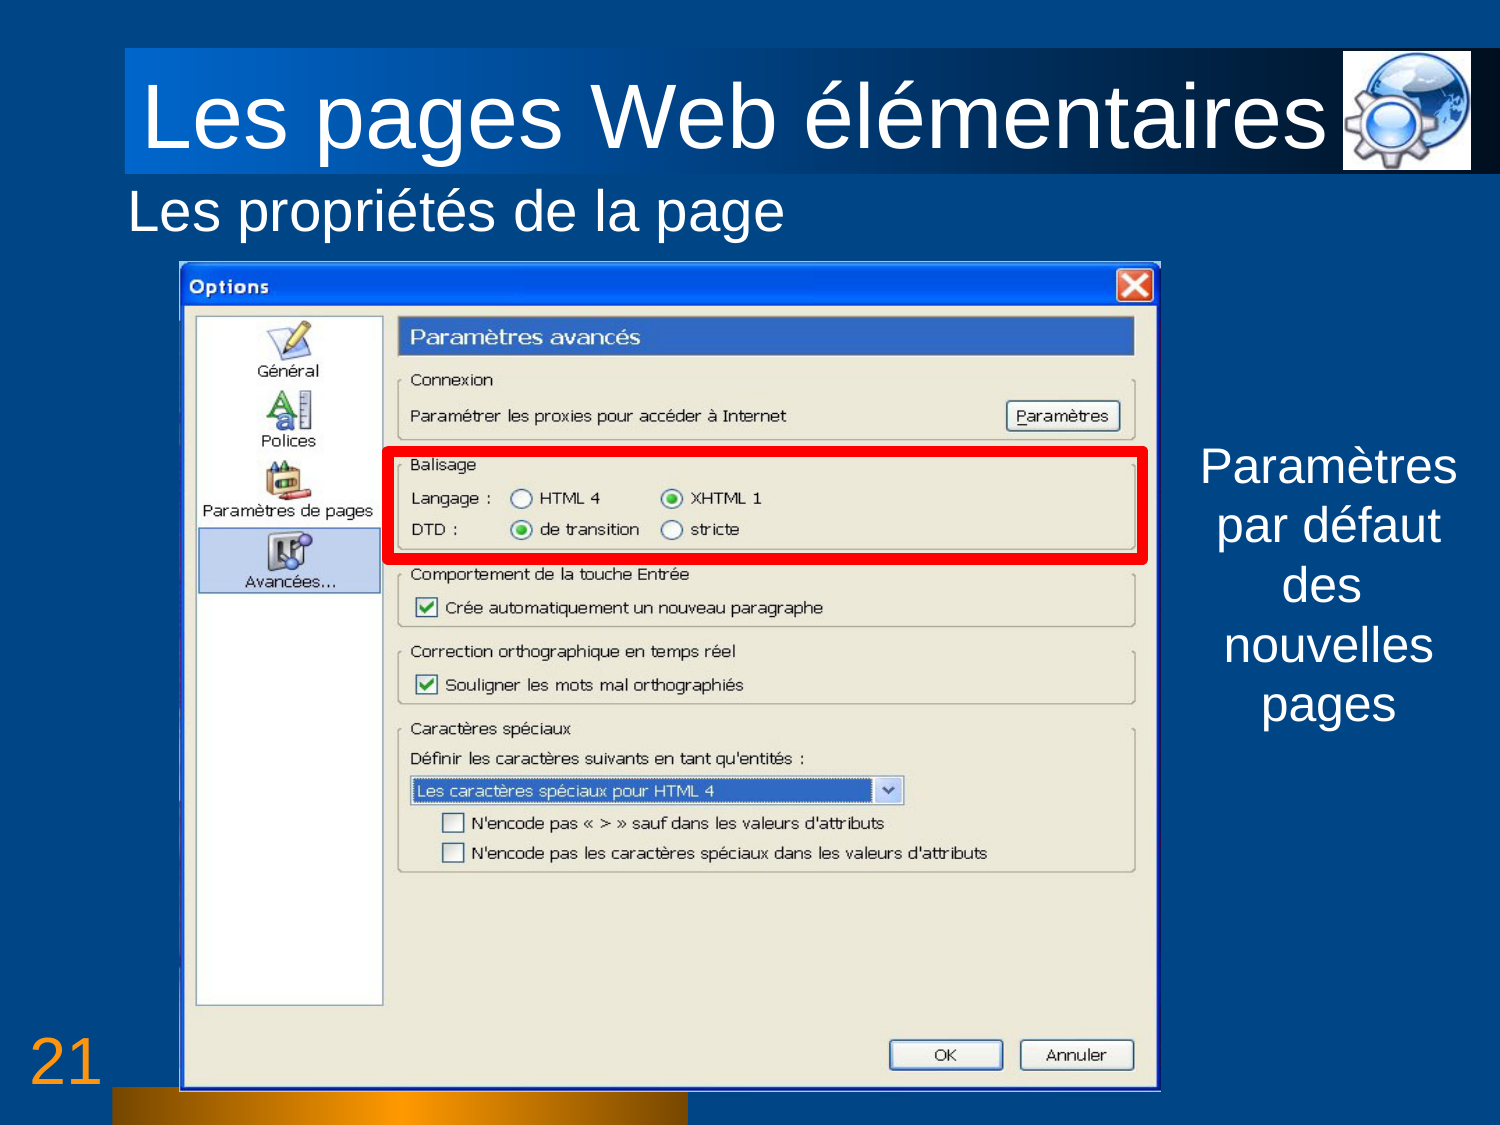

Les pages Web élémentaires
# Les propriétés de la page
Paramètres
par défaut
des
nouvelles
pages